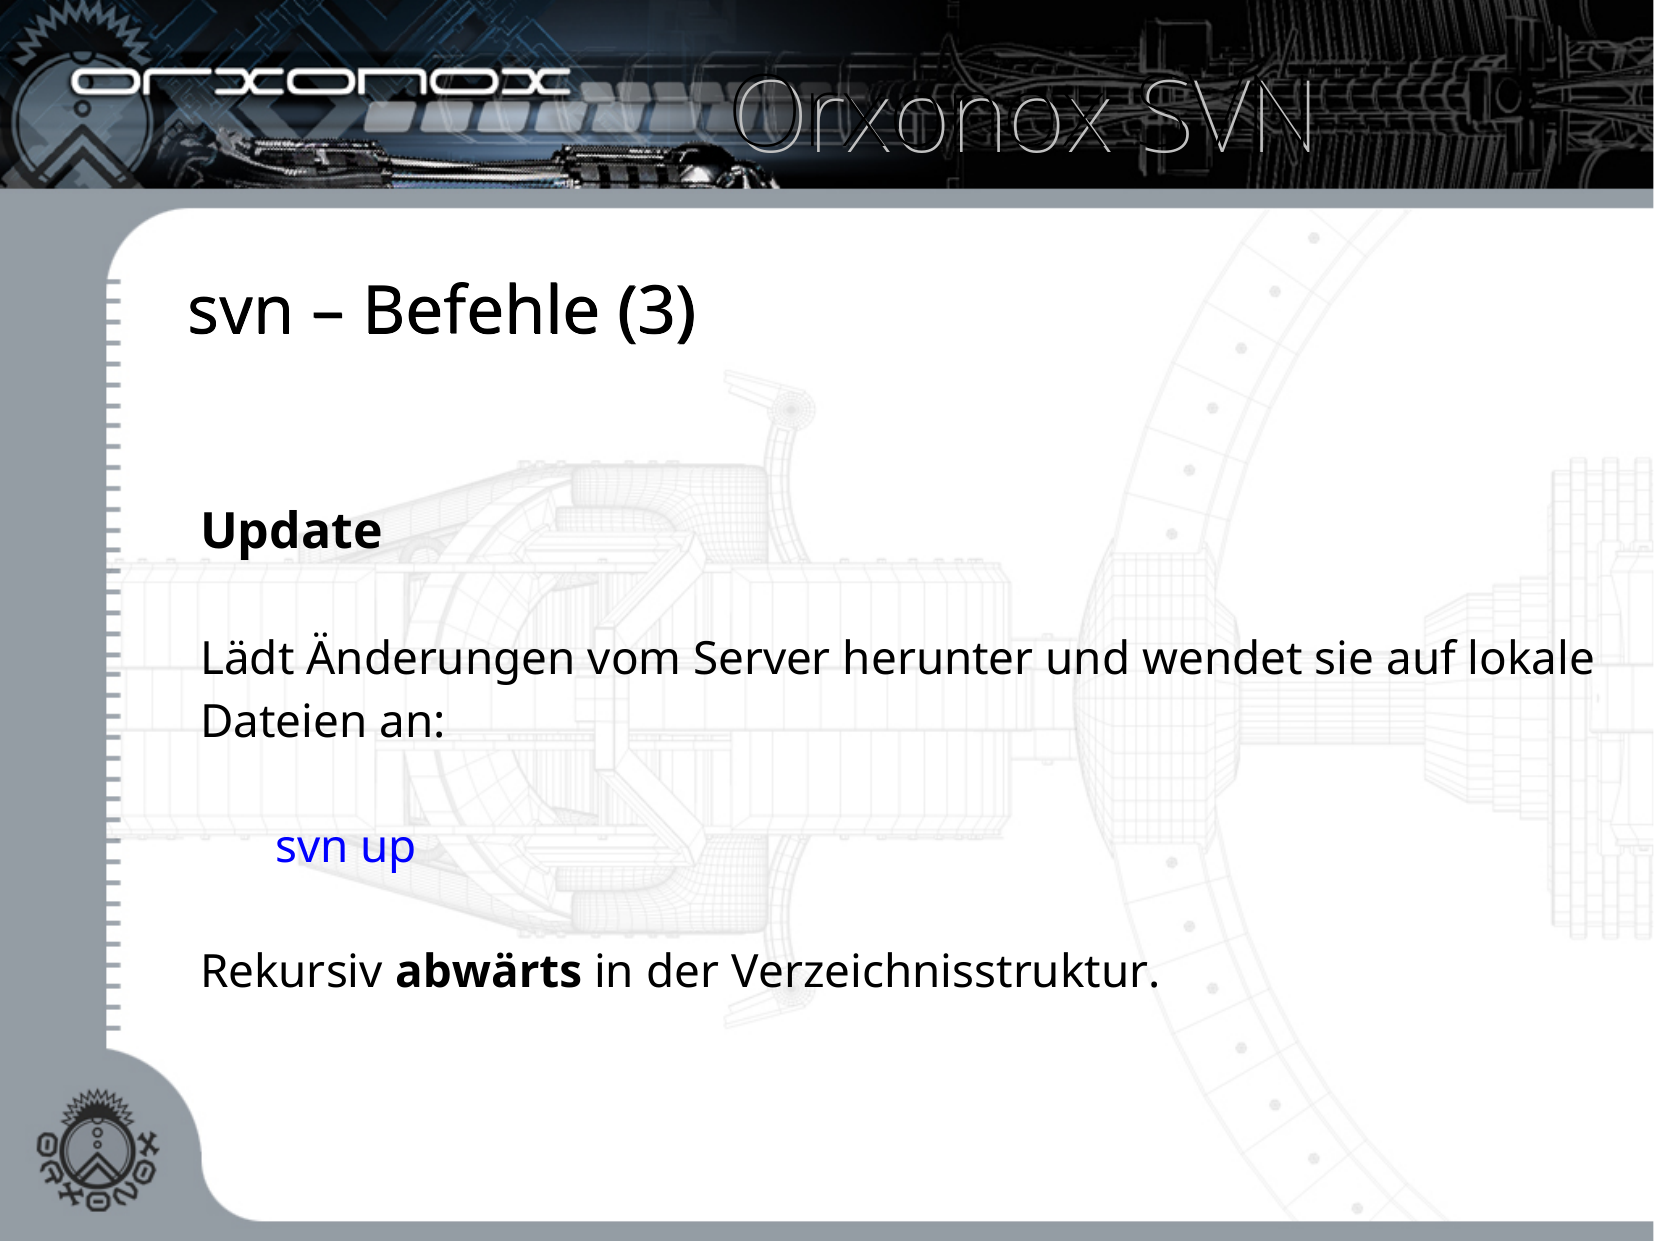

Orxonox SVN
svn – Befehle (3)
Update
Lädt Änderungen vom Server herunter und wendet sie auf lokale Dateien an:
	svn up
Rekursiv abwärts in der Verzeichnisstruktur.